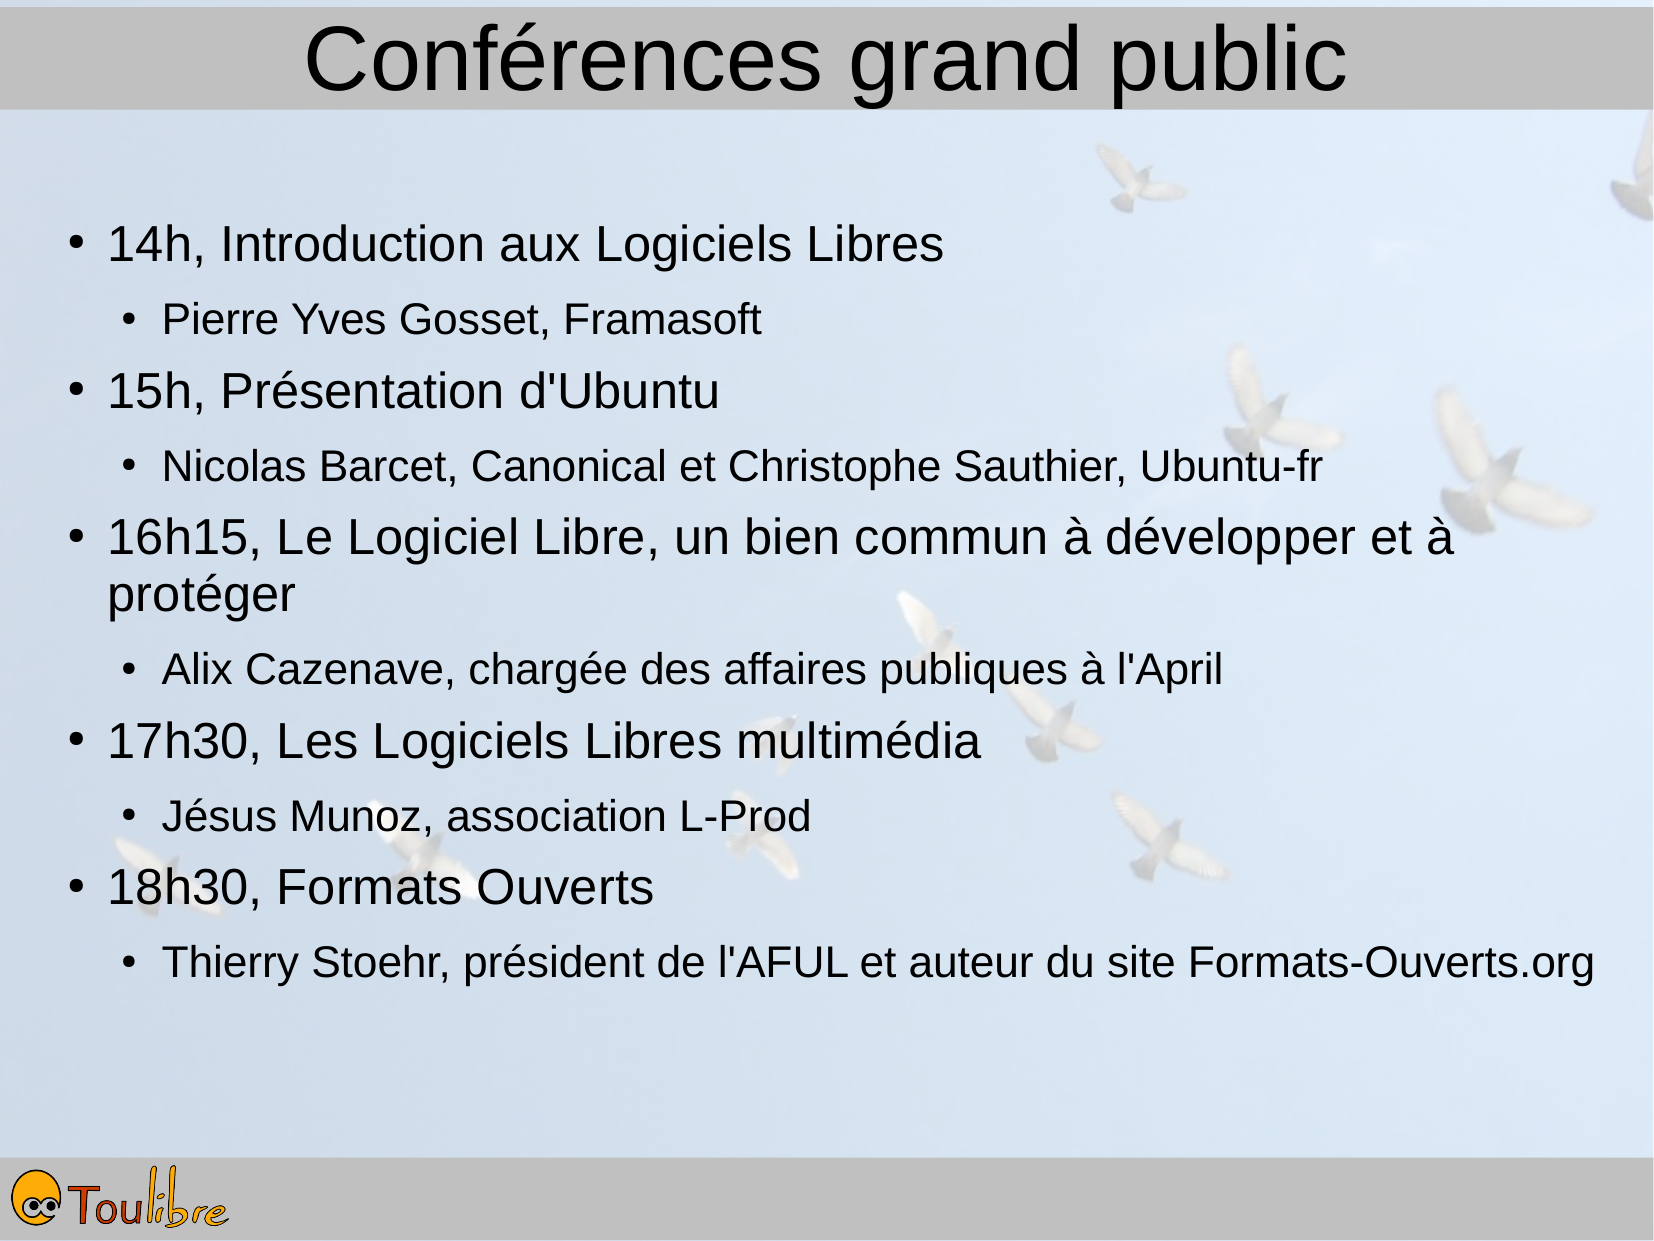

# Conférences grand public
14h, Introduction aux Logiciels Libres
Pierre Yves Gosset, Framasoft
15h, Présentation d'Ubuntu
Nicolas Barcet, Canonical et Christophe Sauthier, Ubuntu-fr
16h15, Le Logiciel Libre, un bien commun à développer et à protéger
Alix Cazenave, chargée des affaires publiques à l'April
17h30, Les Logiciels Libres multimédia
Jésus Munoz, association L-Prod
18h30, Formats Ouverts
Thierry Stoehr, président de l'AFUL et auteur du site Formats-Ouverts.org